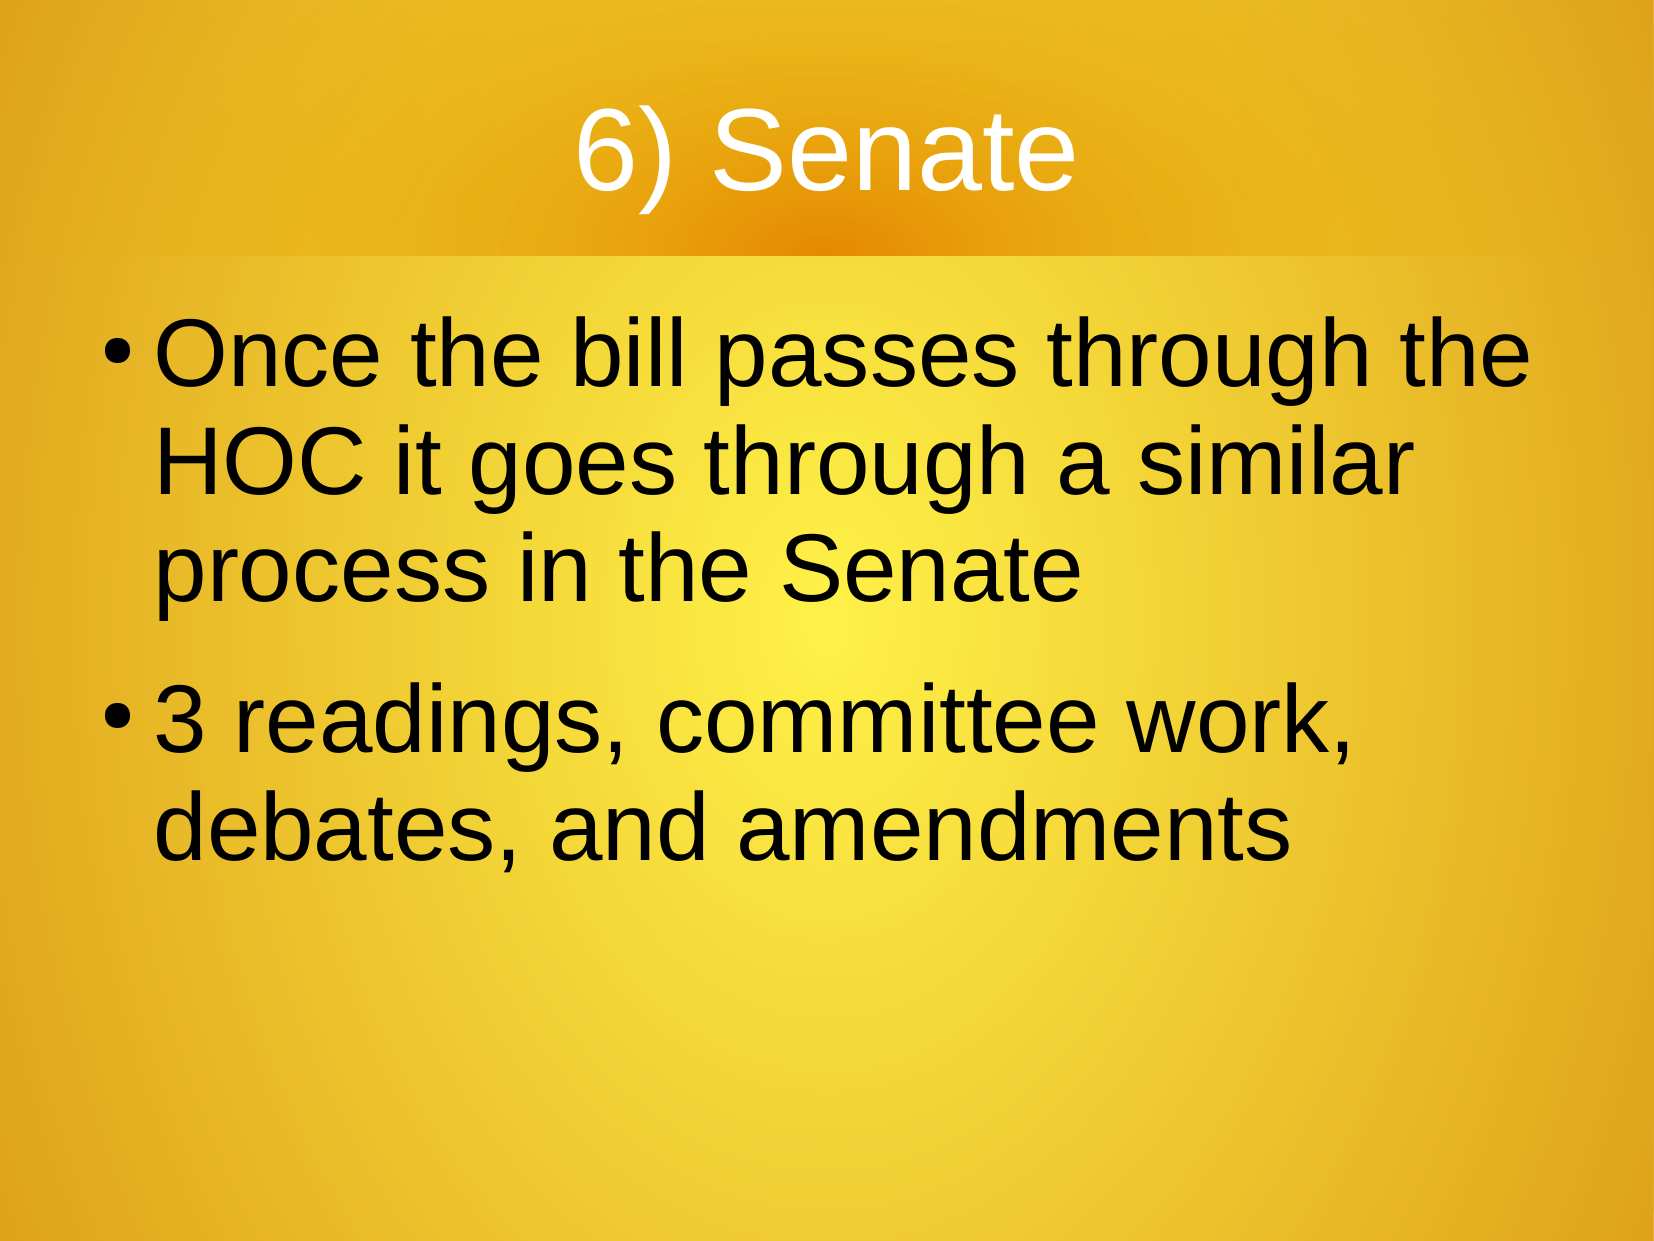

# 6) Senate
Once the bill passes through the HOC it goes through a similar process in the Senate
3 readings, committee work, debates, and amendments